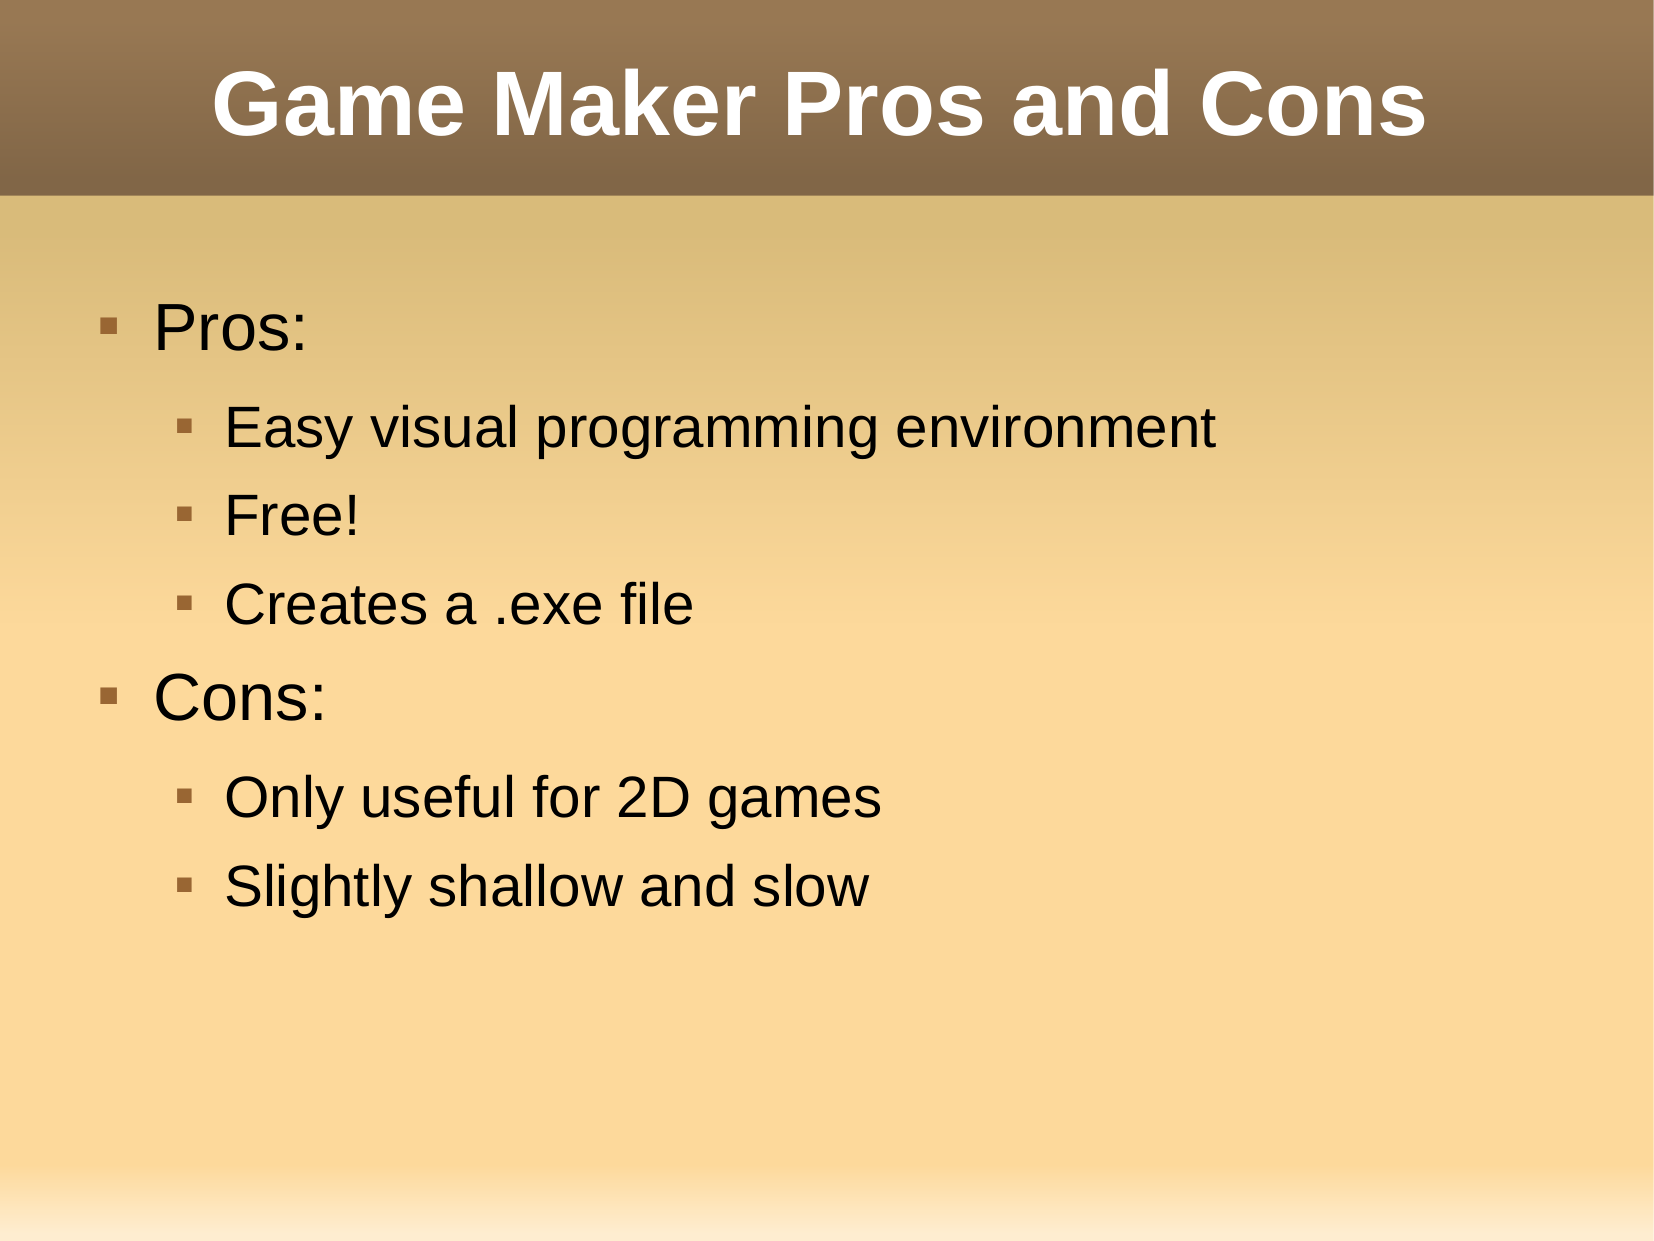

# Game Maker Pros and Cons
Pros:
Easy visual programming environment
Free!
Creates a .exe file
Cons:
Only useful for 2D games
Slightly shallow and slow